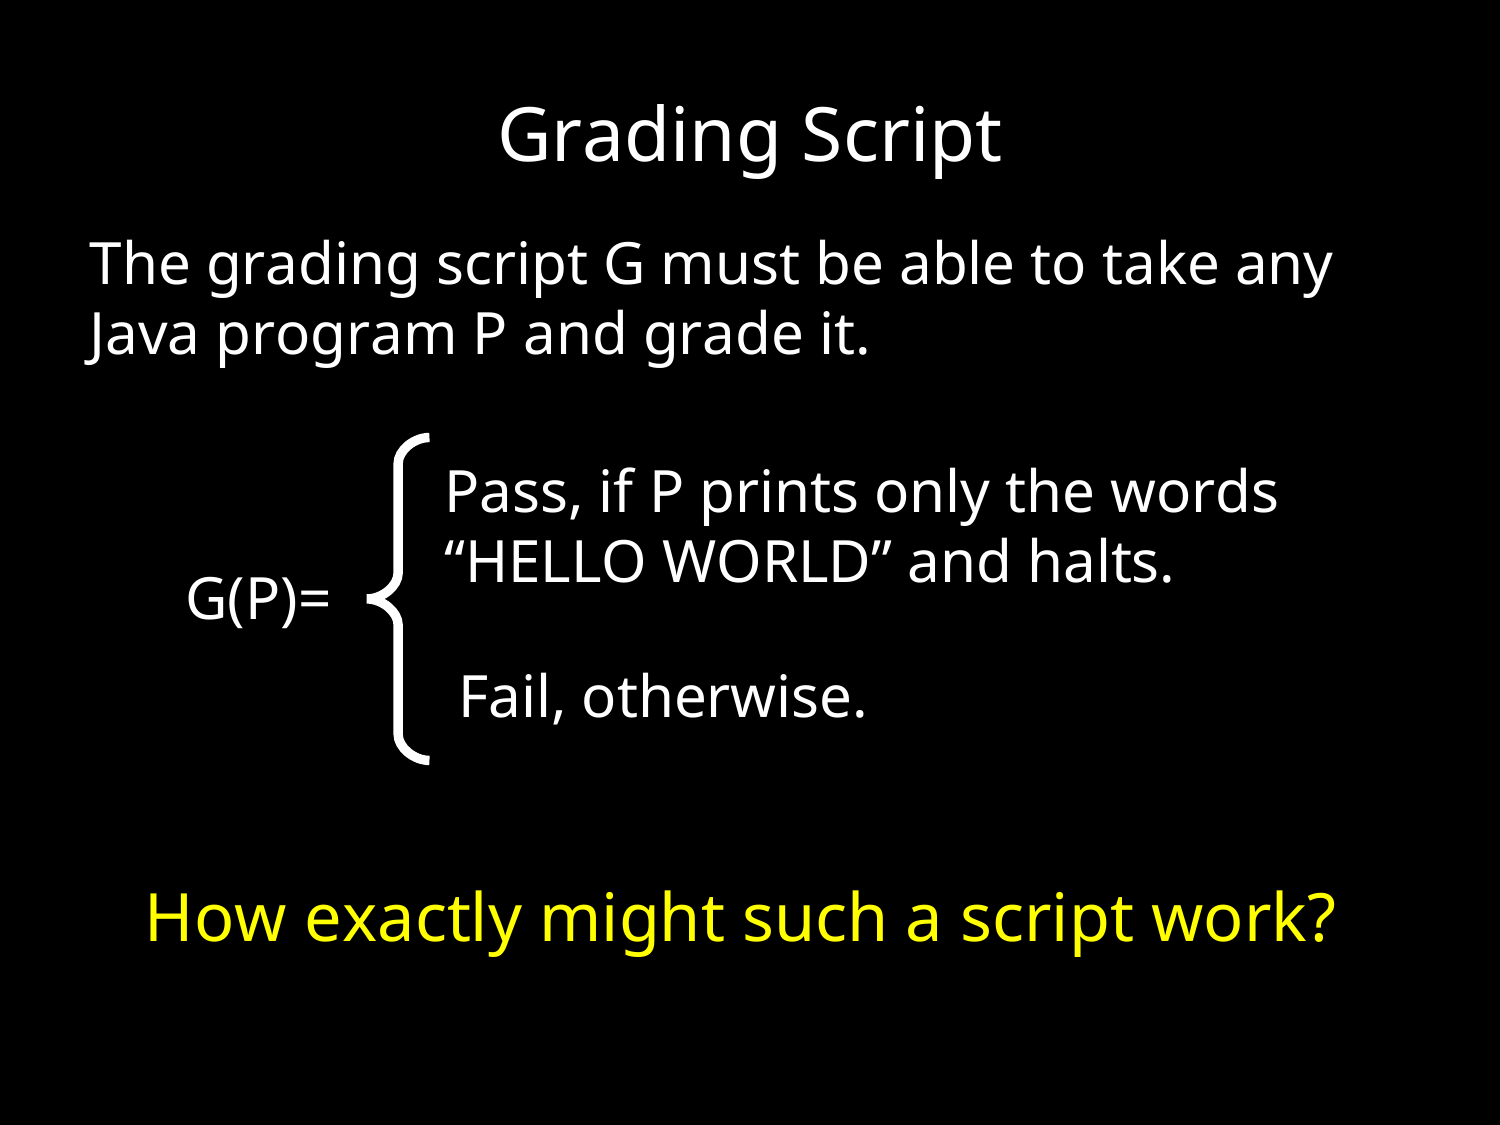

Grading Script
The grading script G must be able to take any Java program P and grade it.
Pass, if P prints only the words “HELLO WORLD” and halts.
G(P)=
Fail, otherwise.
How exactly might such a script work?